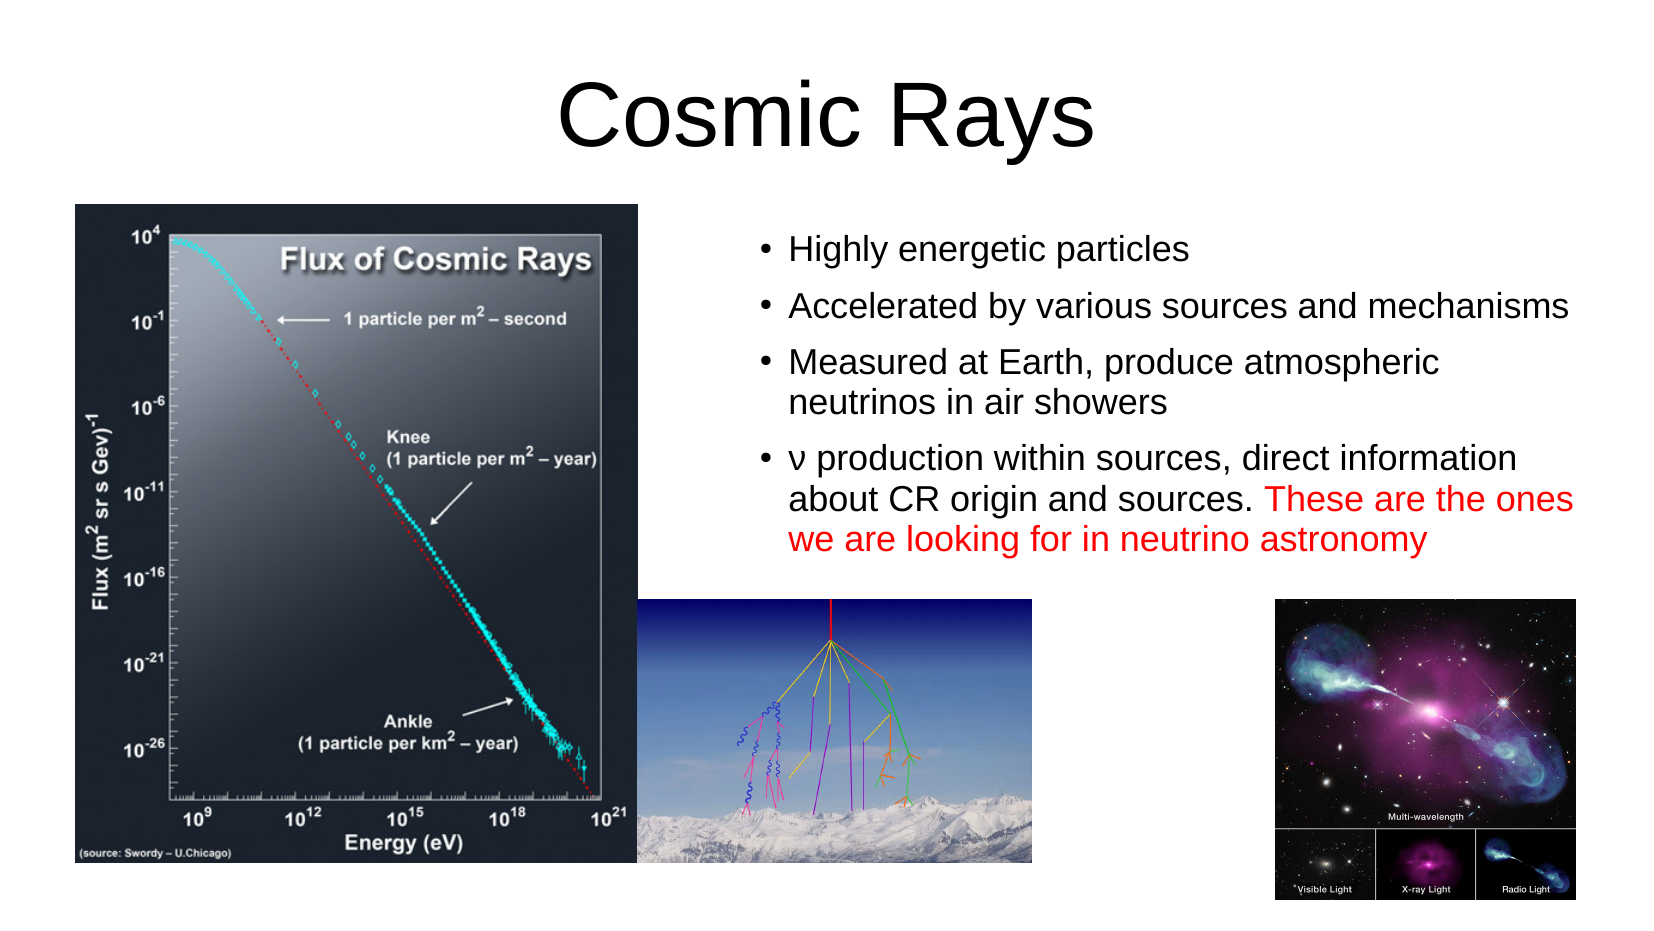

# Cosmic Rays
Highly energetic particles
Accelerated by various sources and mechanisms
Measured at Earth, produce atmospheric neutrinos in air showers
ν production within sources, direct information about CR origin and sources. These are the ones we are looking for in neutrino astronomy